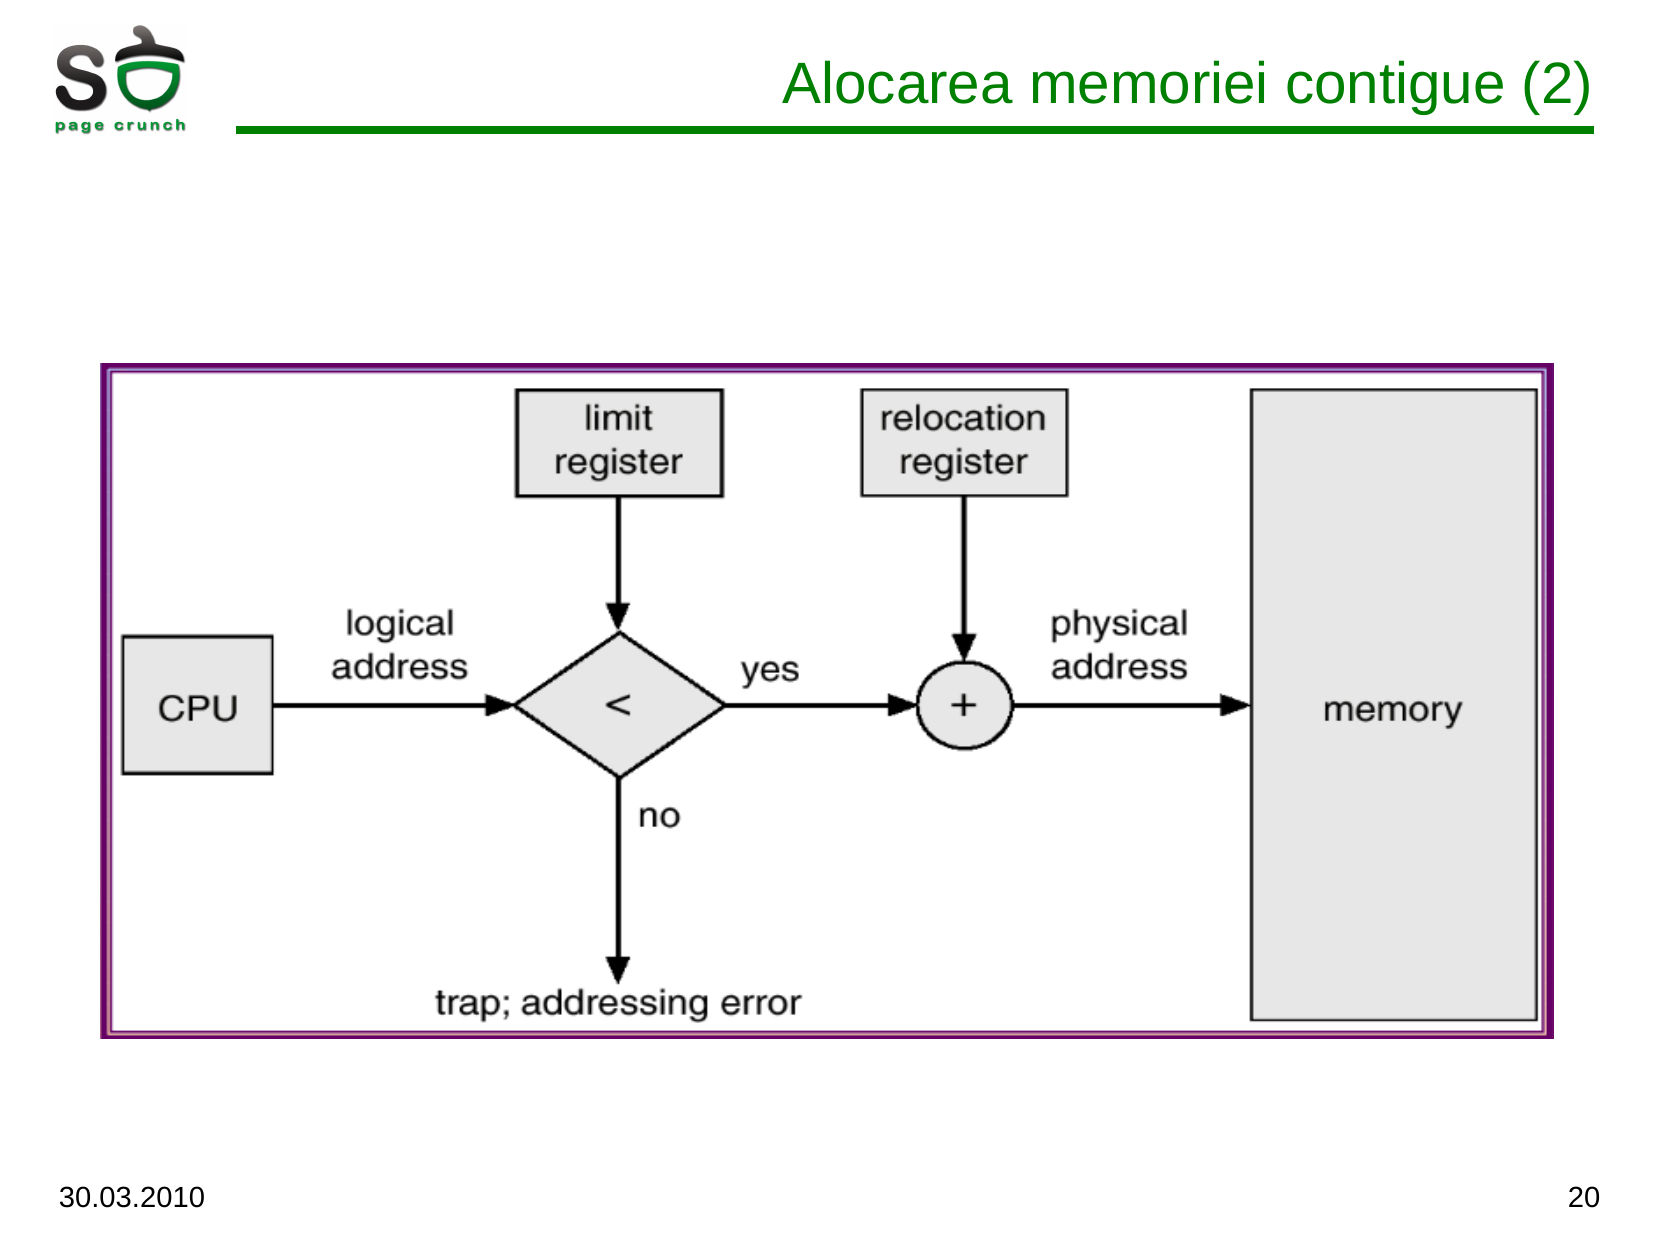

# Alocarea memoriei contigue (2)
30.03.2010
20